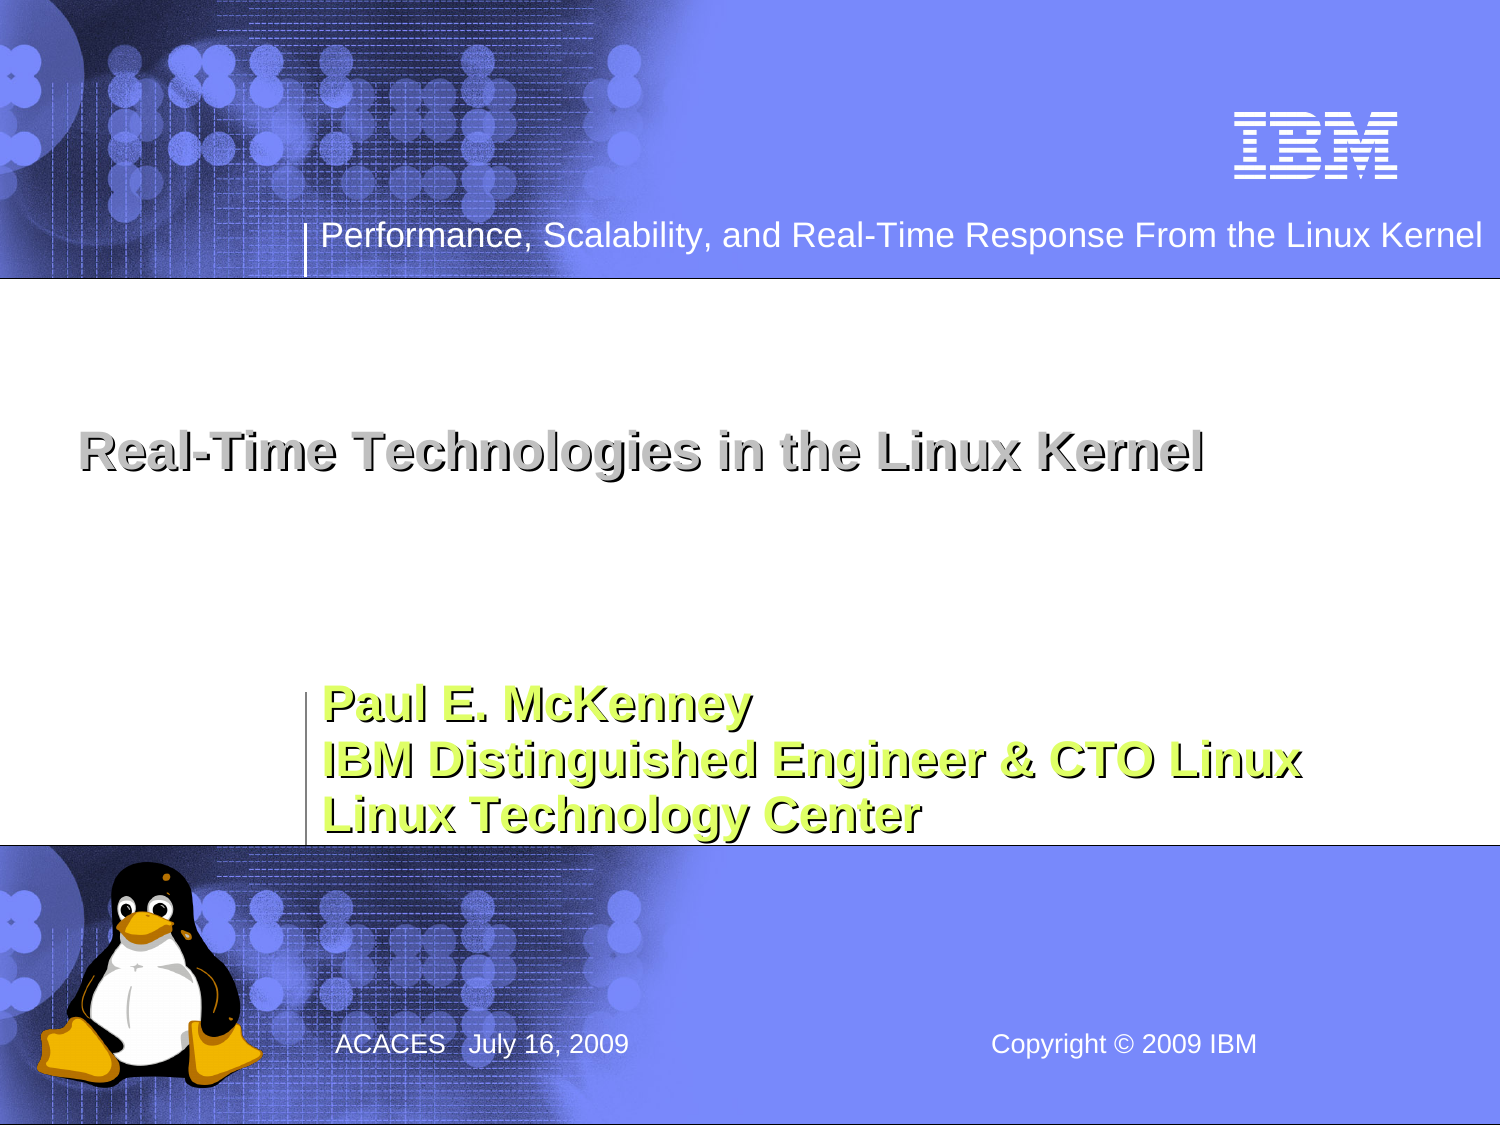

# Real-Time Technologies in the Linux Kernel
Paul E. McKenney
IBM Distinguished Engineer & CTO Linux
Linux Technology Center